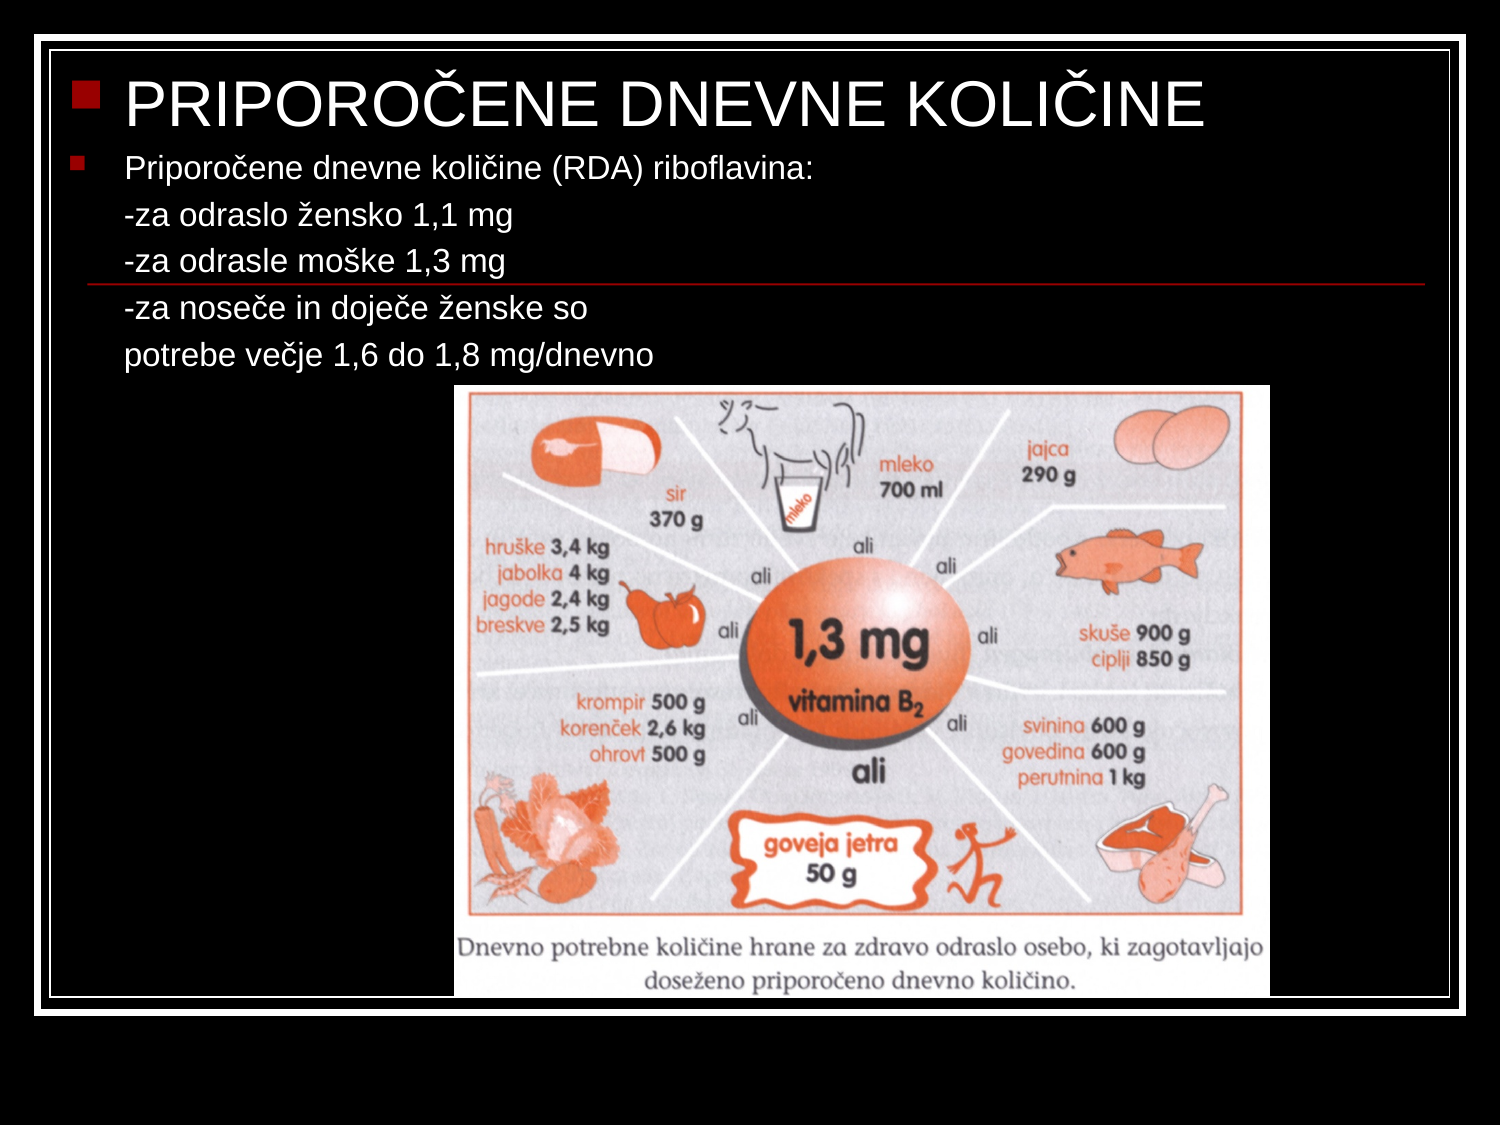

# PRIPOROČENE DNEVNE KOLIČINE
Priporočene dnevne količine (RDA) riboflavina:
 -za odraslo žensko 1,1 mg
 -za odrasle moške 1,3 mg
 -za noseče in doječe ženske so
 potrebe večje 1,6 do 1,8 mg/dnevno